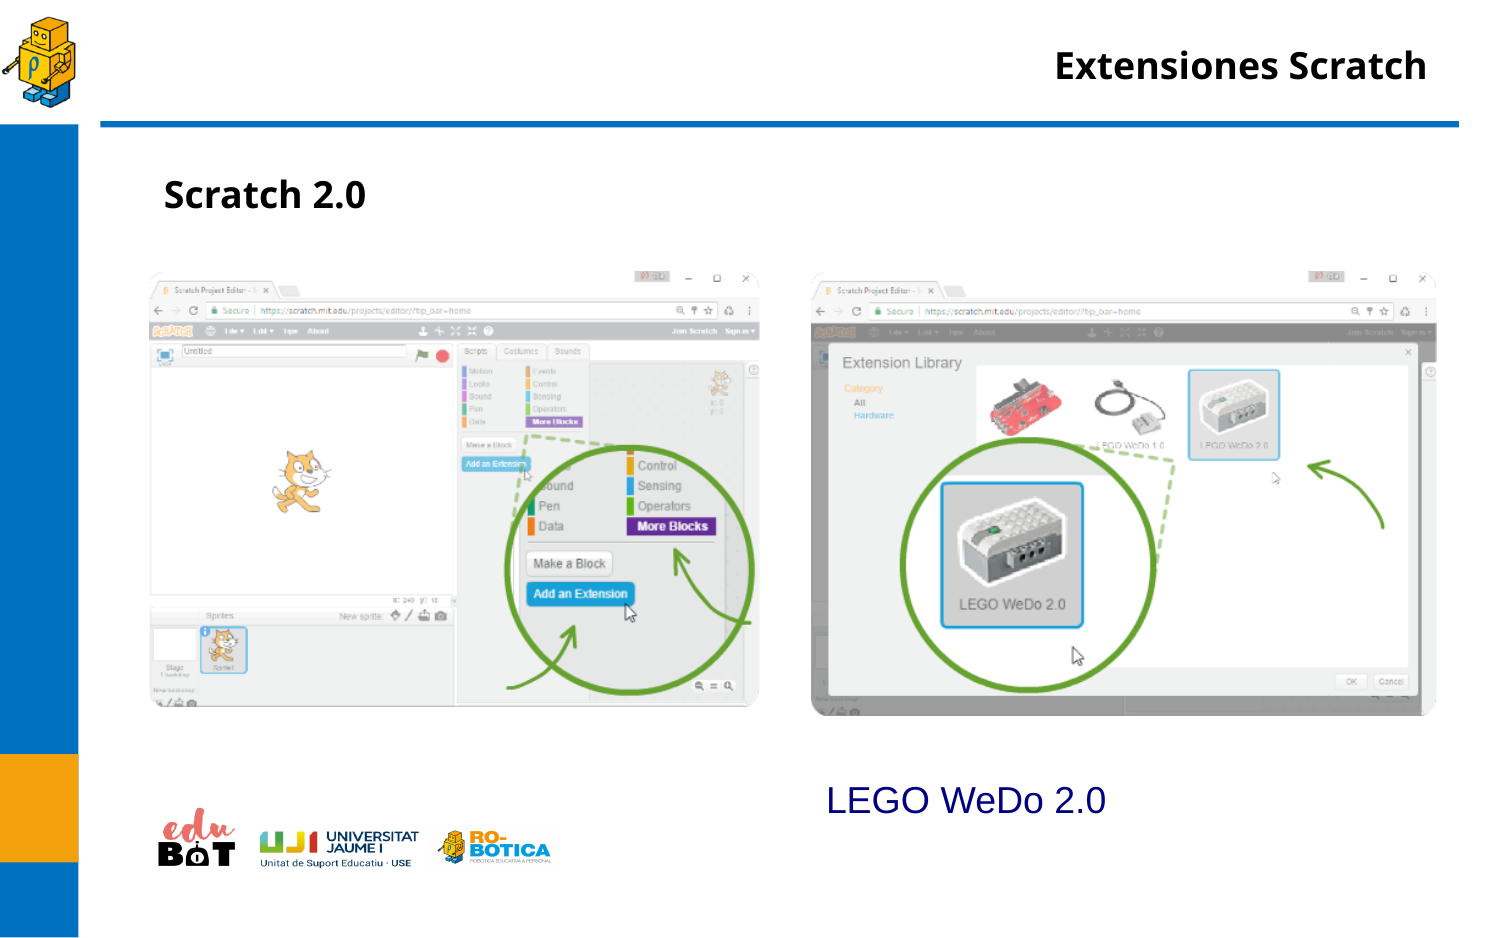

Extensiones Scratch
Scratch 2.0
LEGO WeDo 2.0